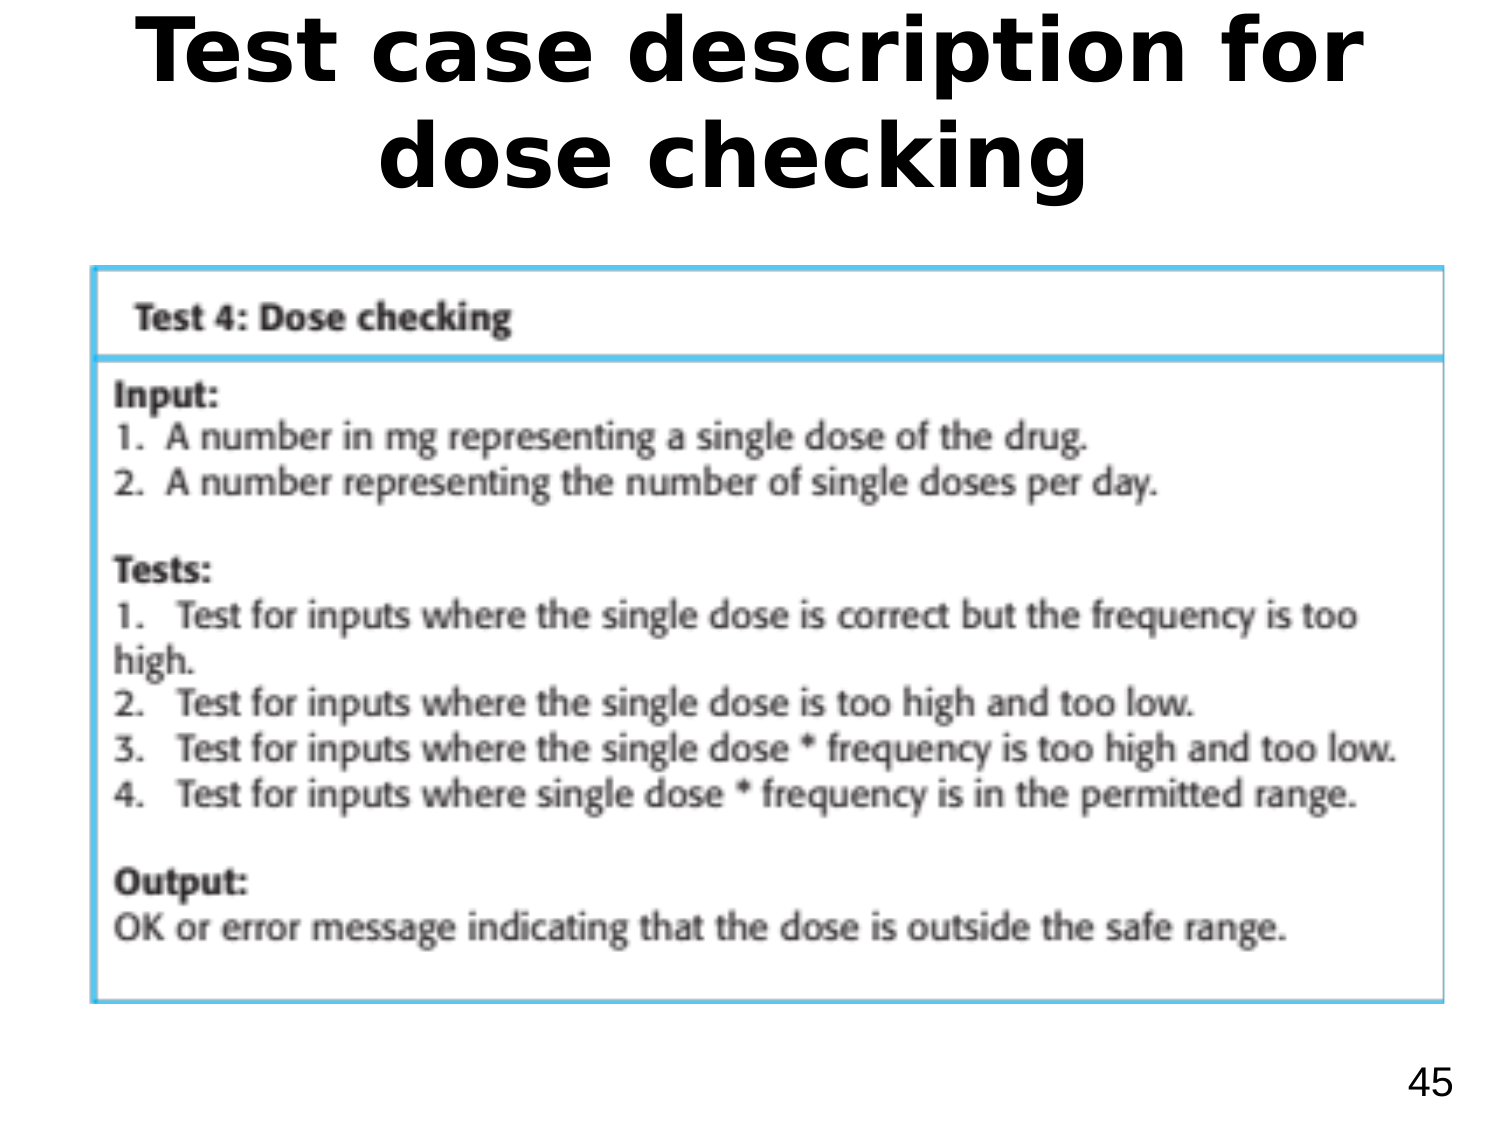

# Test case description for dose checking